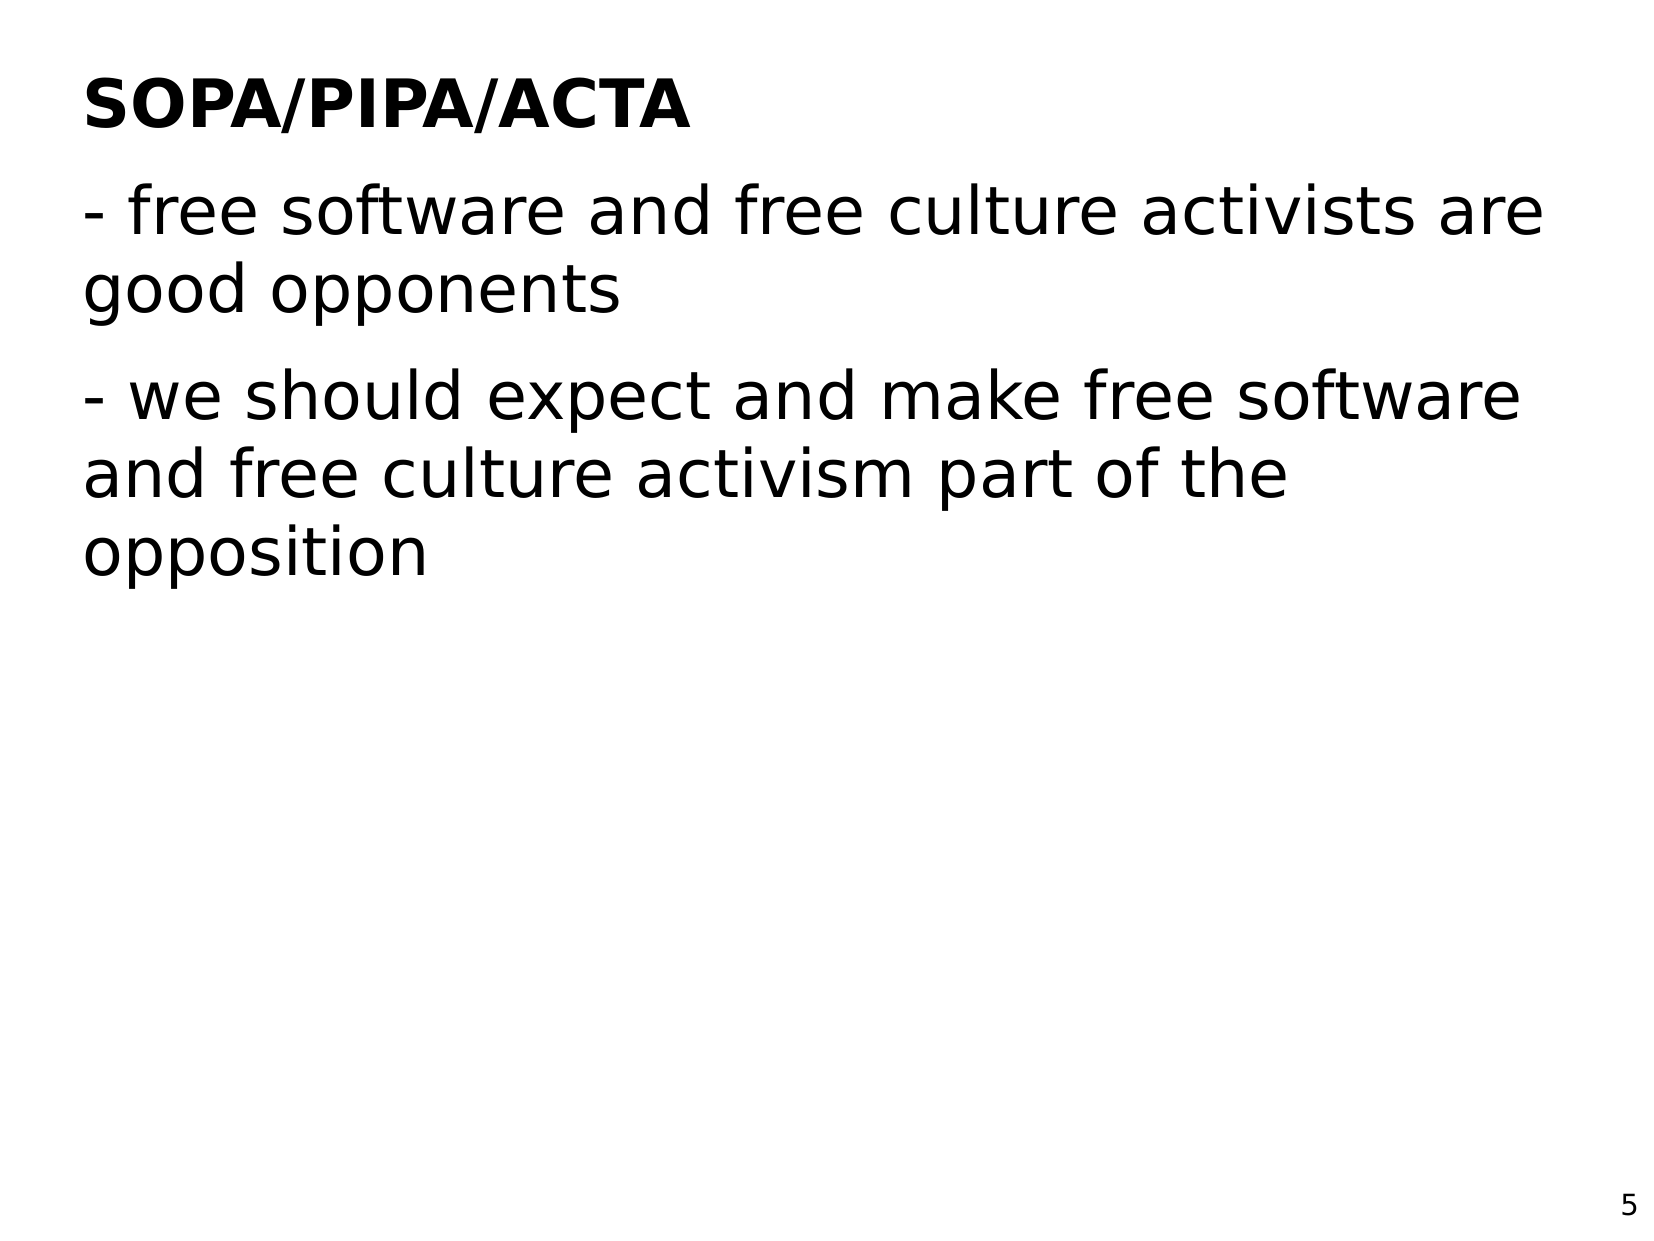

# SOPA/PIPA/ACTA
- free software and free culture activists are good opponents
- we should expect and make free software and free culture activism part of the opposition